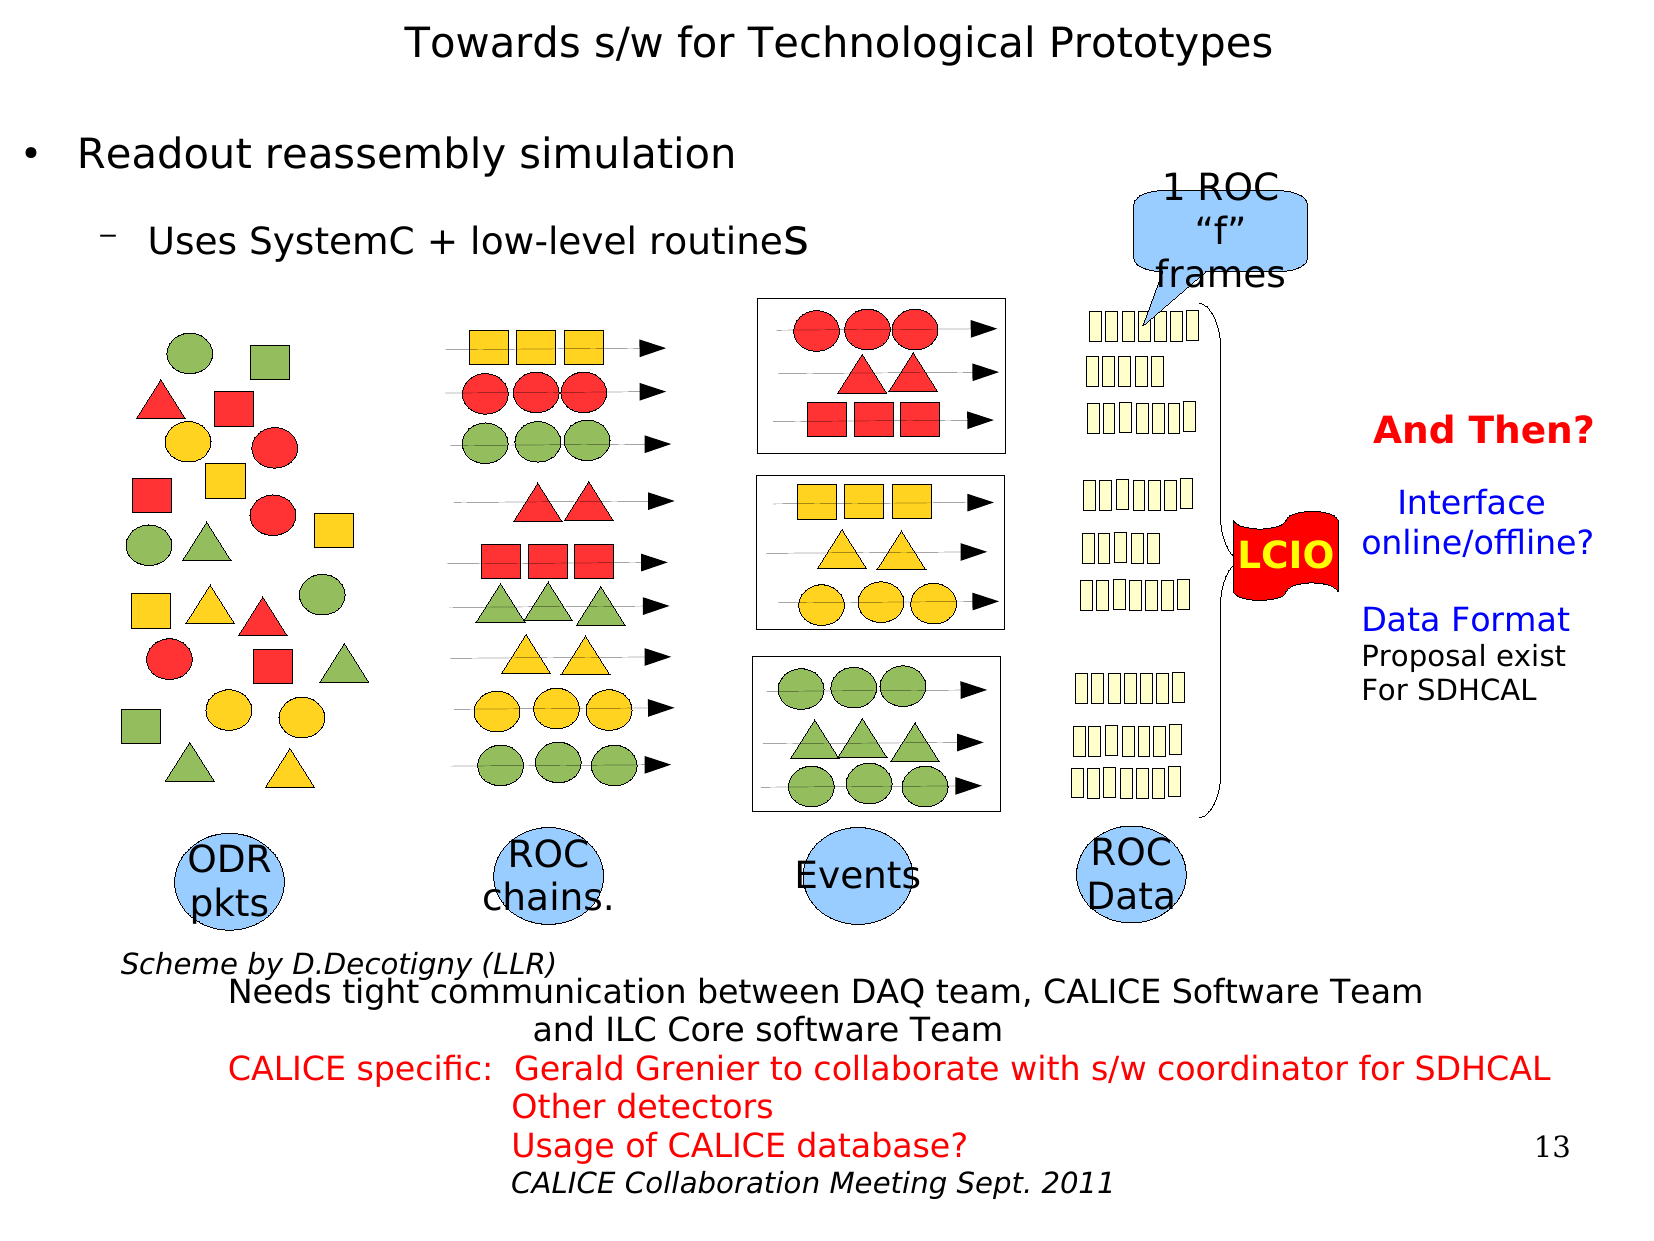

Towards s/w for Technological Prototypes
# Readout reassembly simulation
Uses SystemC + low-level routines
1 ROC
“f” frames
And Then?
 Interface
online/offline?
Data Format
Proposal exist
For SDHCAL
LCIO
ROC
Data
Events
ROC
chains.
ODR
pkts
Scheme by D.Decotigny (LLR)
Needs tight communication between DAQ team, CALICE Software Team
 and ILC Core software Team
CALICE specific: Gerald Grenier to collaborate with s/w coordinator for SDHCAL
 Other detectors
 Usage of CALICE database?
13